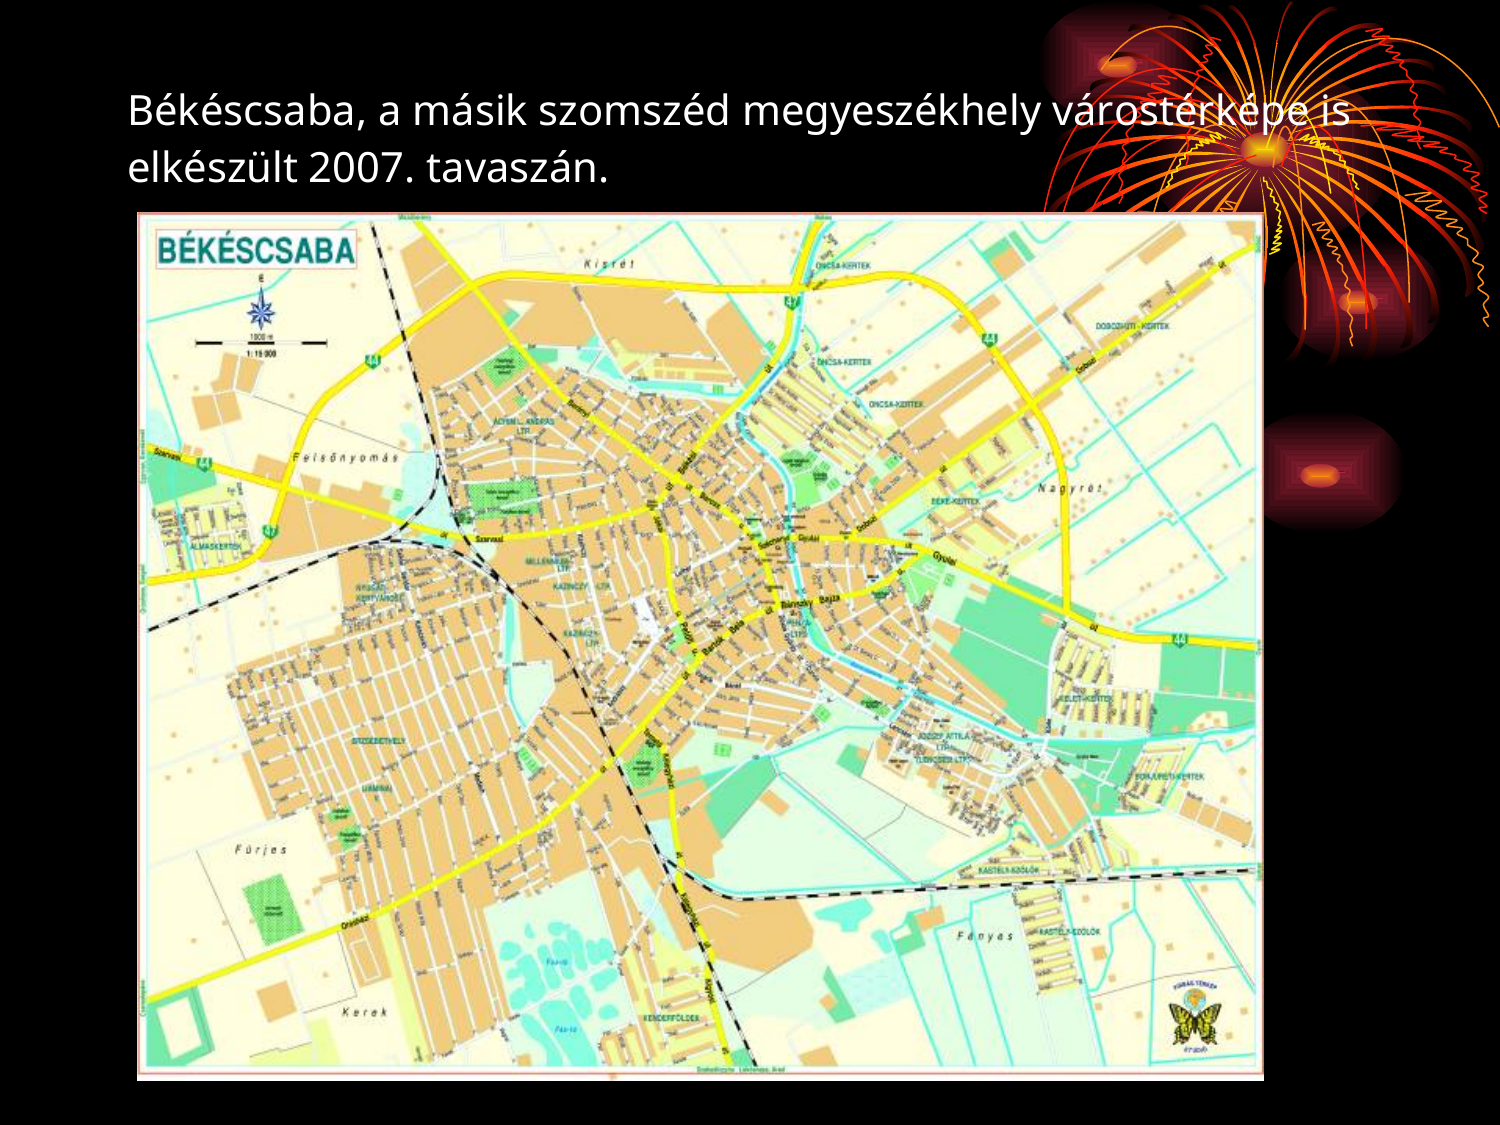

# Békéscsaba, a másik szomszéd megyeszékhely várostérképe is elkészült 2007. tavaszán.